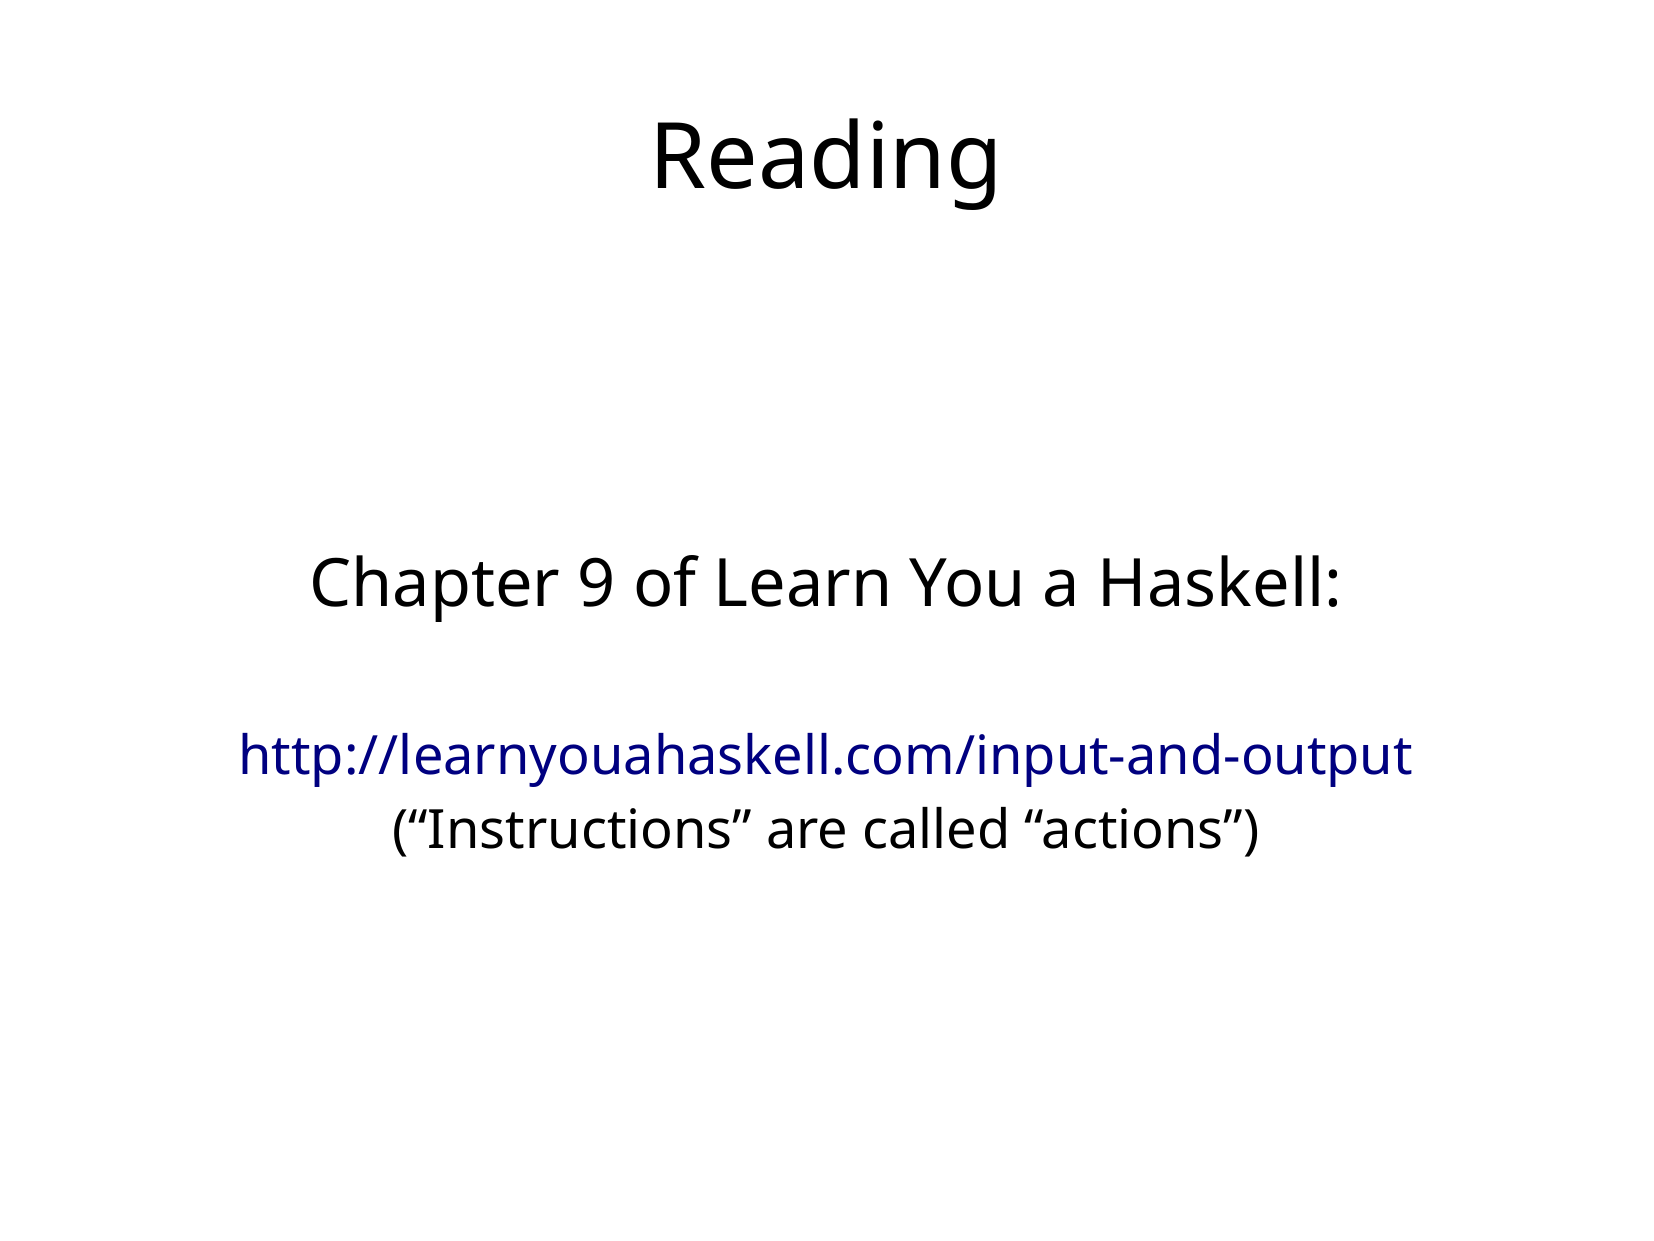

# Reading
Chapter 9 of Learn You a Haskell:
http://learnyouahaskell.com/input-and-output
(“Instructions” are called “actions”)